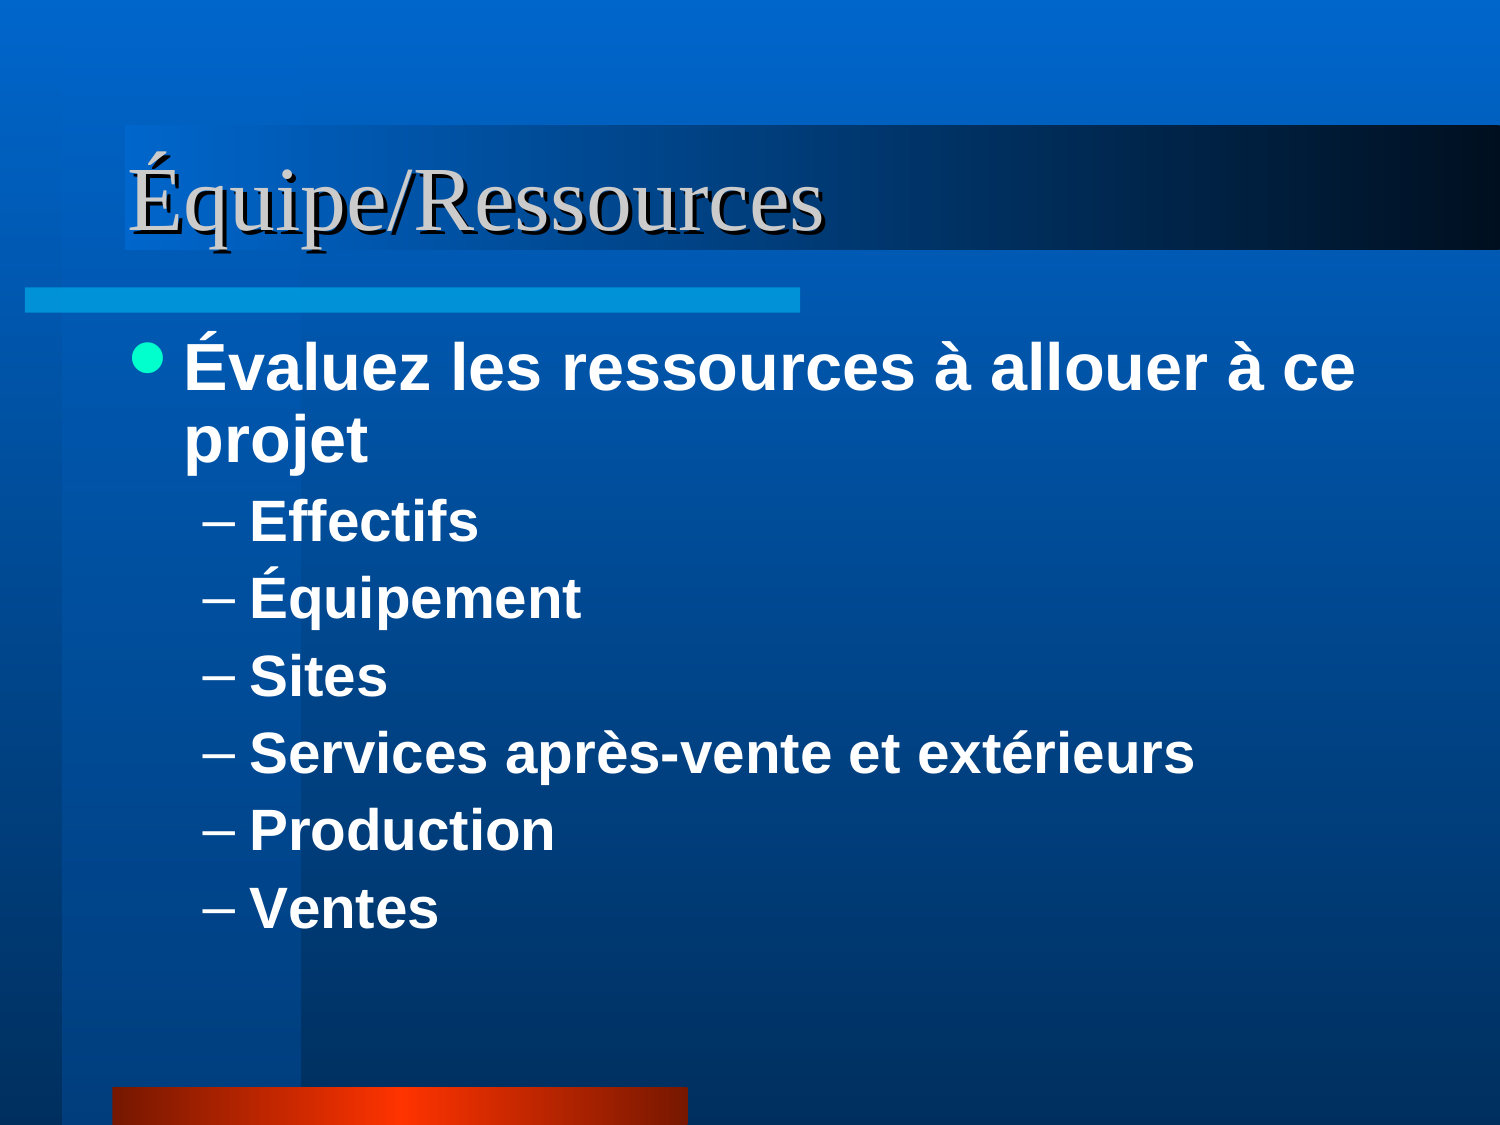

# Équipe/Ressources
Évaluez les ressources à allouer à ce projet
Effectifs
Équipement
Sites
Services après-vente et extérieurs
Production
Ventes